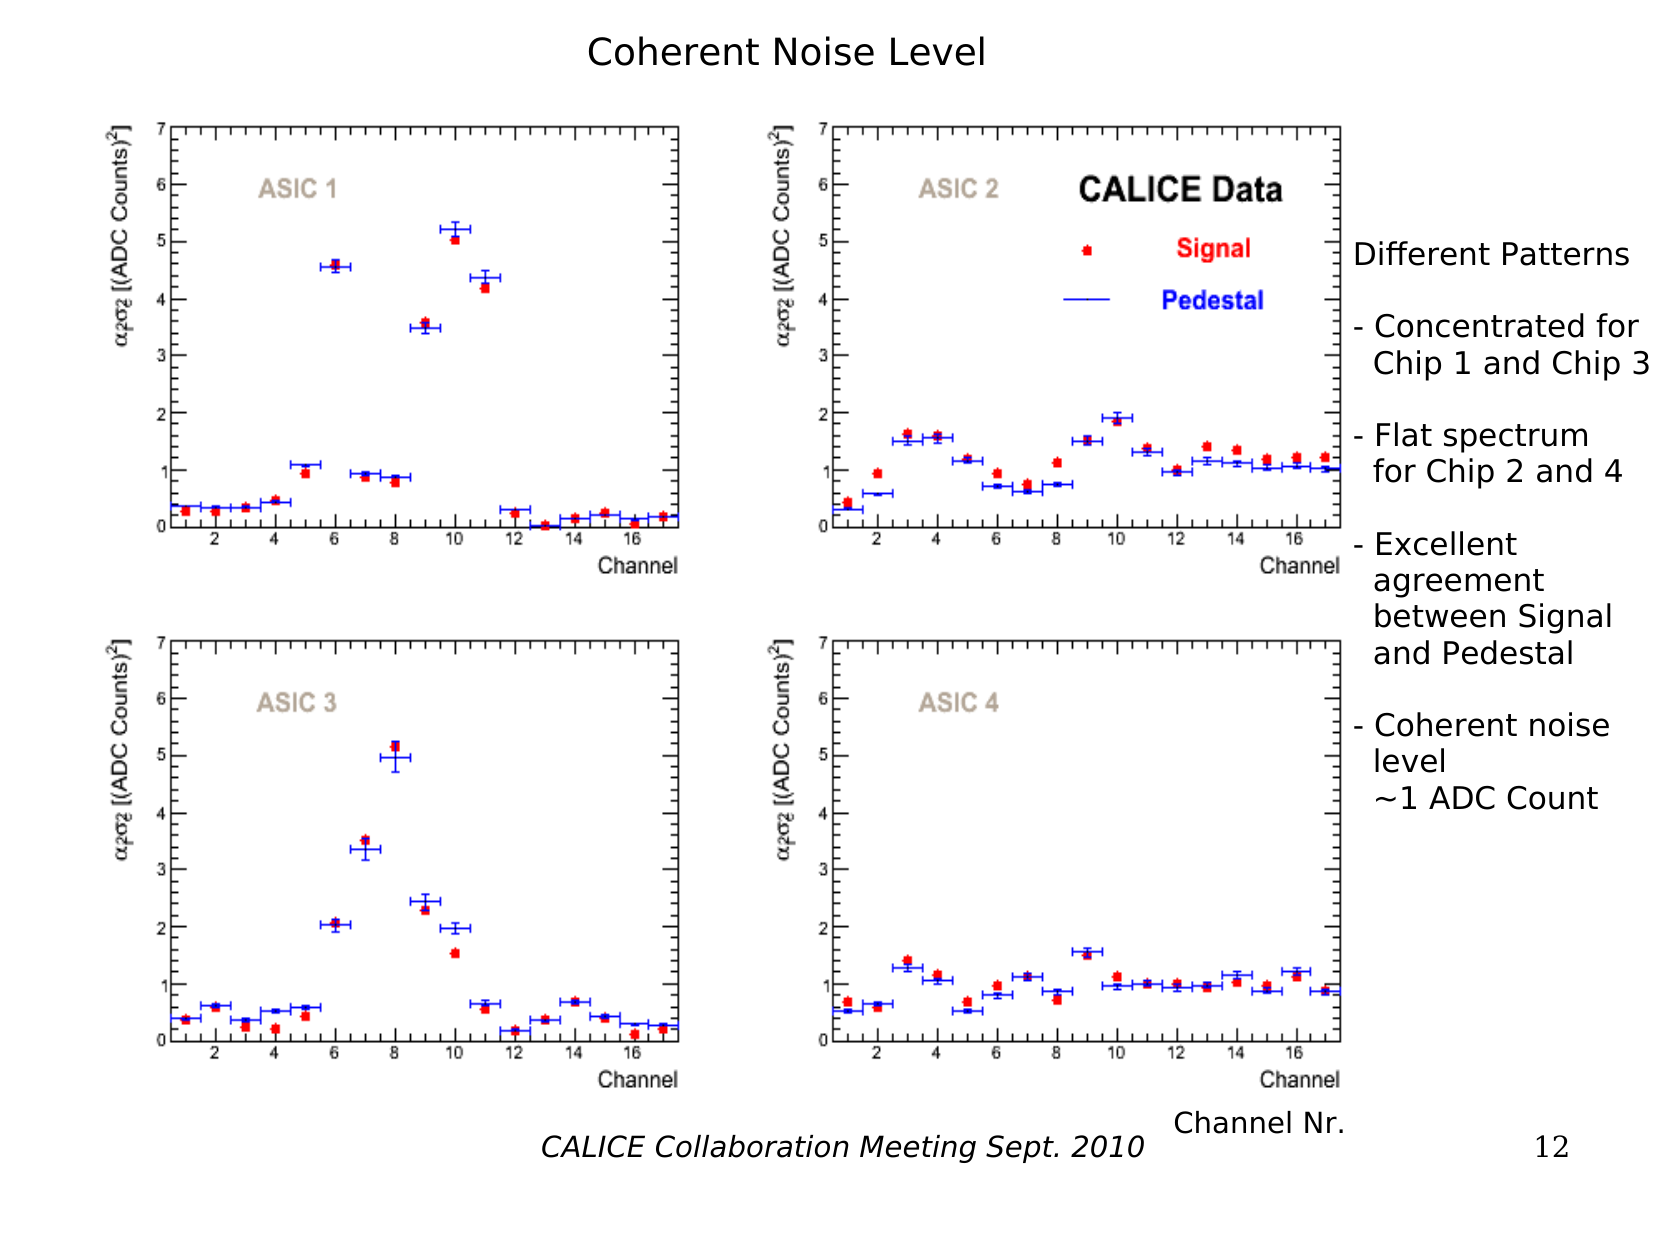

Coherent Noise Level
Different Patterns
- Concentrated for
 Chip 1 and Chip 3
- Flat spectrum
 for Chip 2 and 4
- Excellent
 agreement
 between Signal
 and Pedestal
- Coherent noise
 level
 ~1 ADC Count
Channel Nr.
12